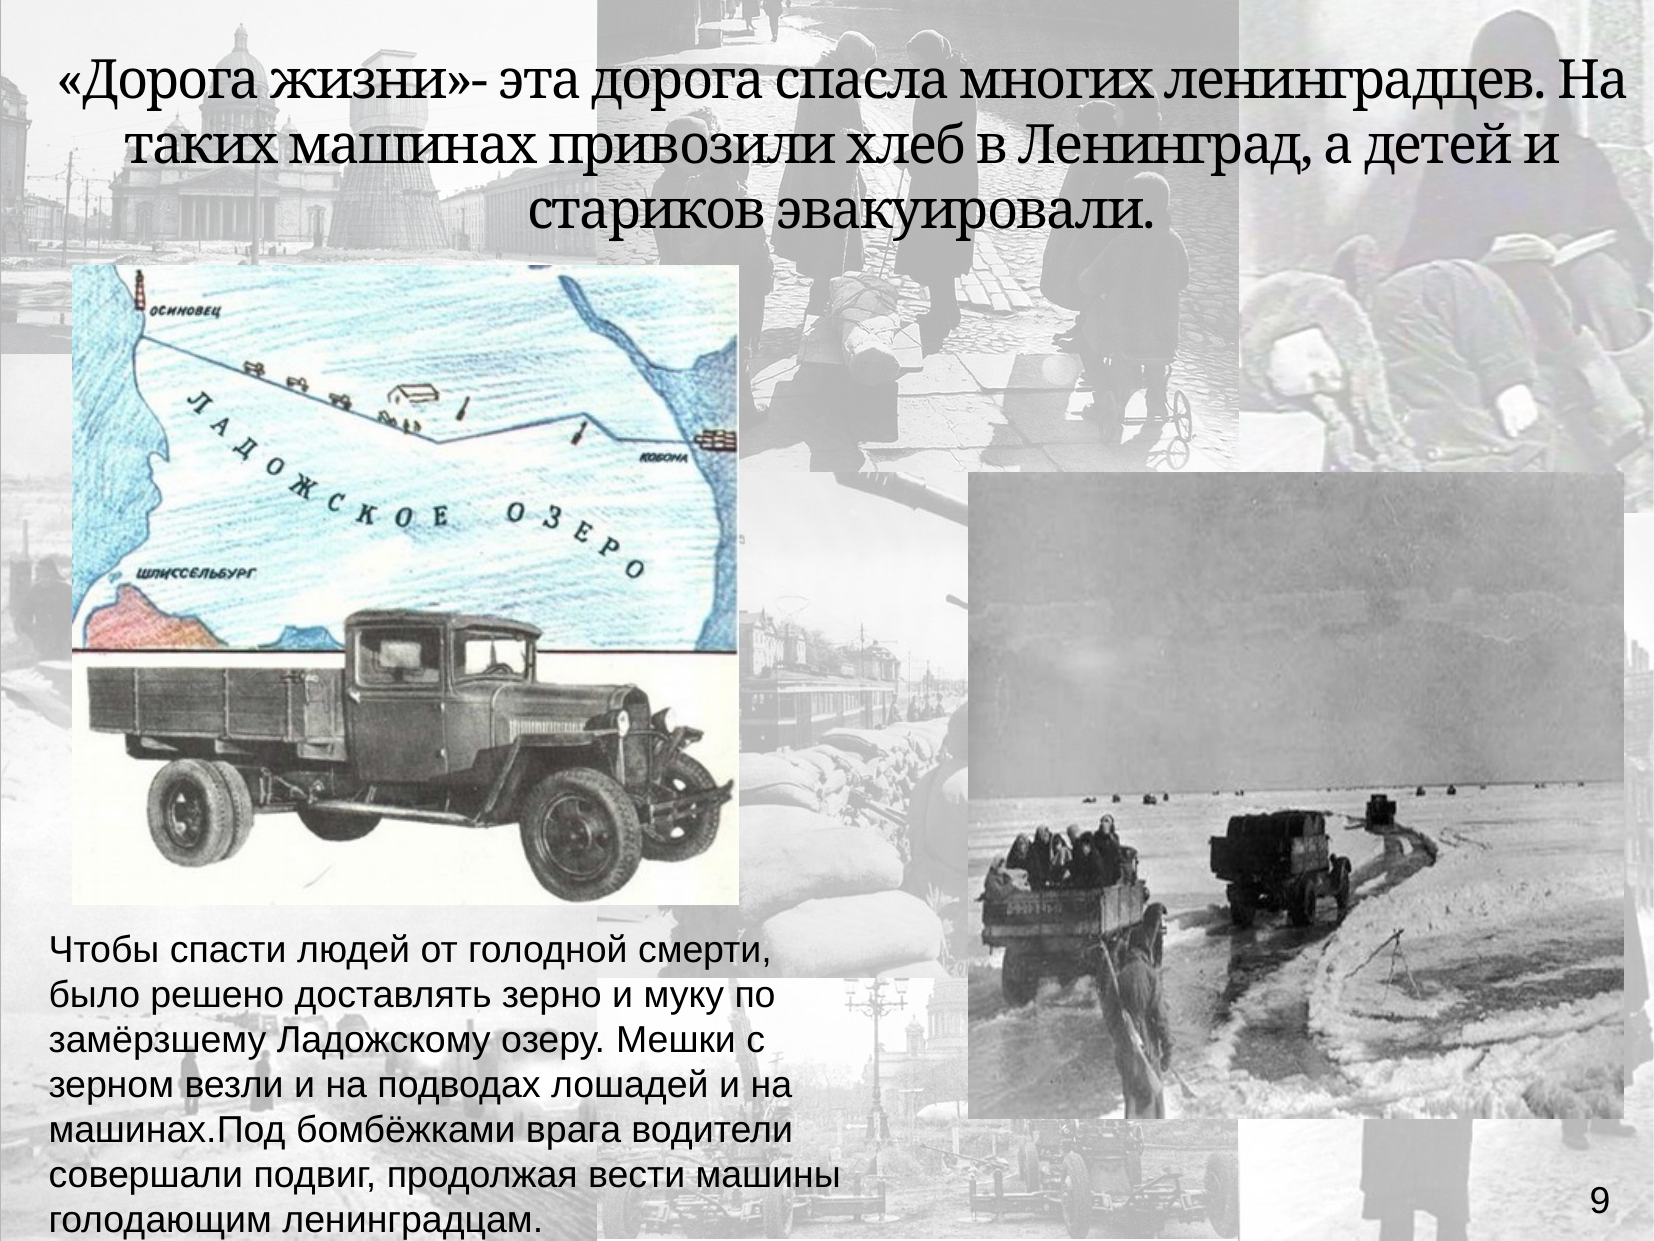

«Дорога жизни»- эта дорога спасла многих ленинградцев. На таких машинах привозили хлеб в Ленинград, а детей и стариков эвакуировали.
Чтобы спасти людей от голодной смерти, было решено доставлять зерно и муку по замёрзшему Ладожскому озеру. Мешки с зерном везли и на подводах лошадей и на машинах.Под бомбёжками врага водители совершали подвиг, продолжая вести машины голодающим ленинградцам.